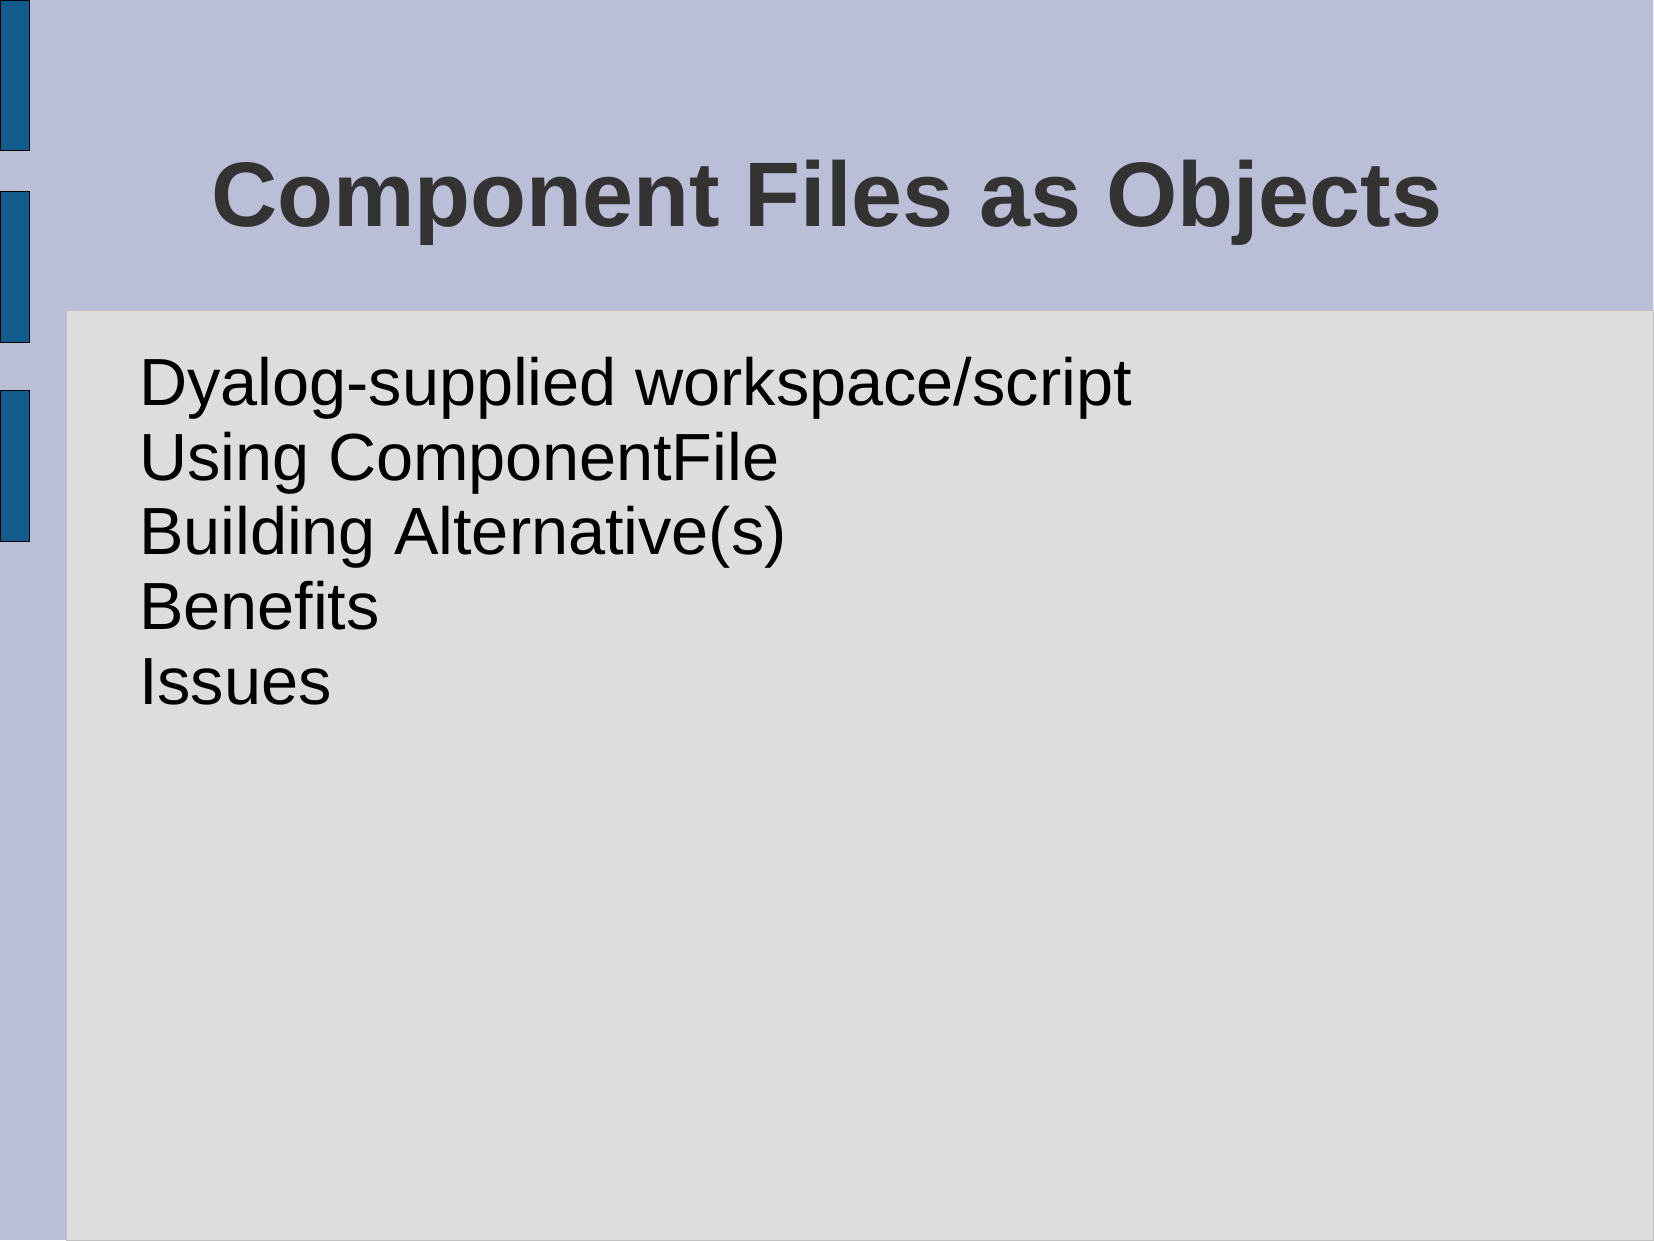

# Component Files as Objects
Dyalog-supplied workspace/script
Using ComponentFile
Building Alternative(s)
Benefits
Issues